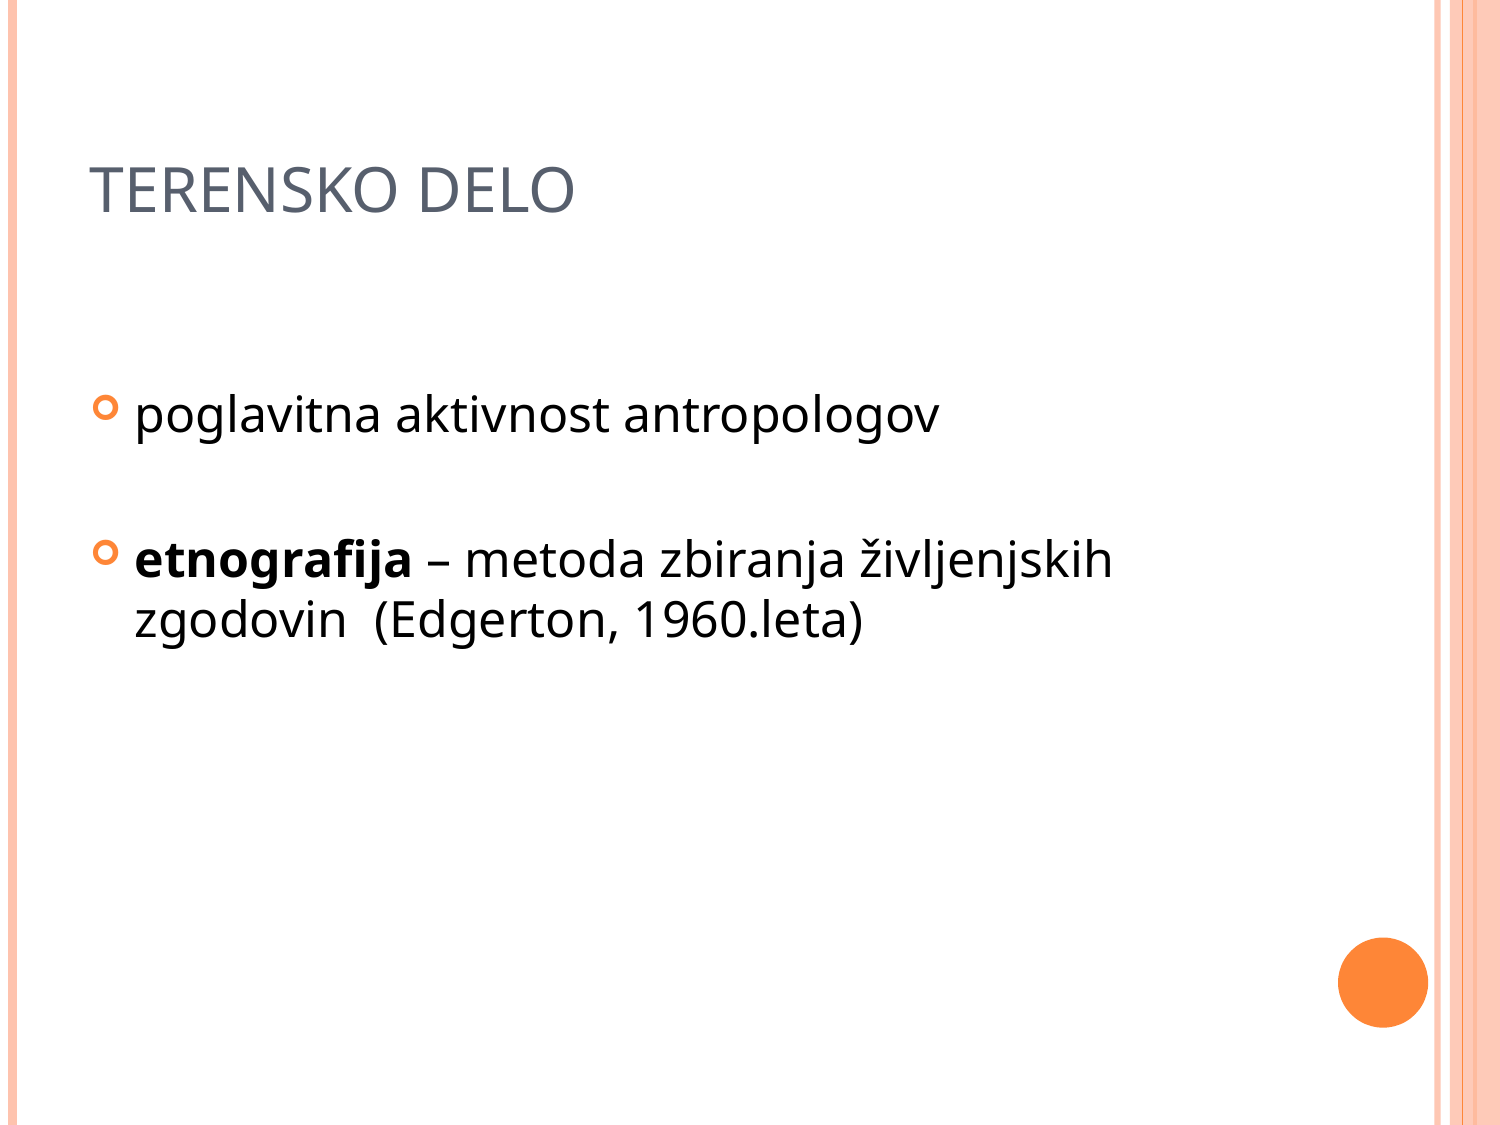

# TERENSKO DELO
poglavitna aktivnost antropologov
etnografija – metoda zbiranja življenjskih zgodovin (Edgerton, 1960.leta)